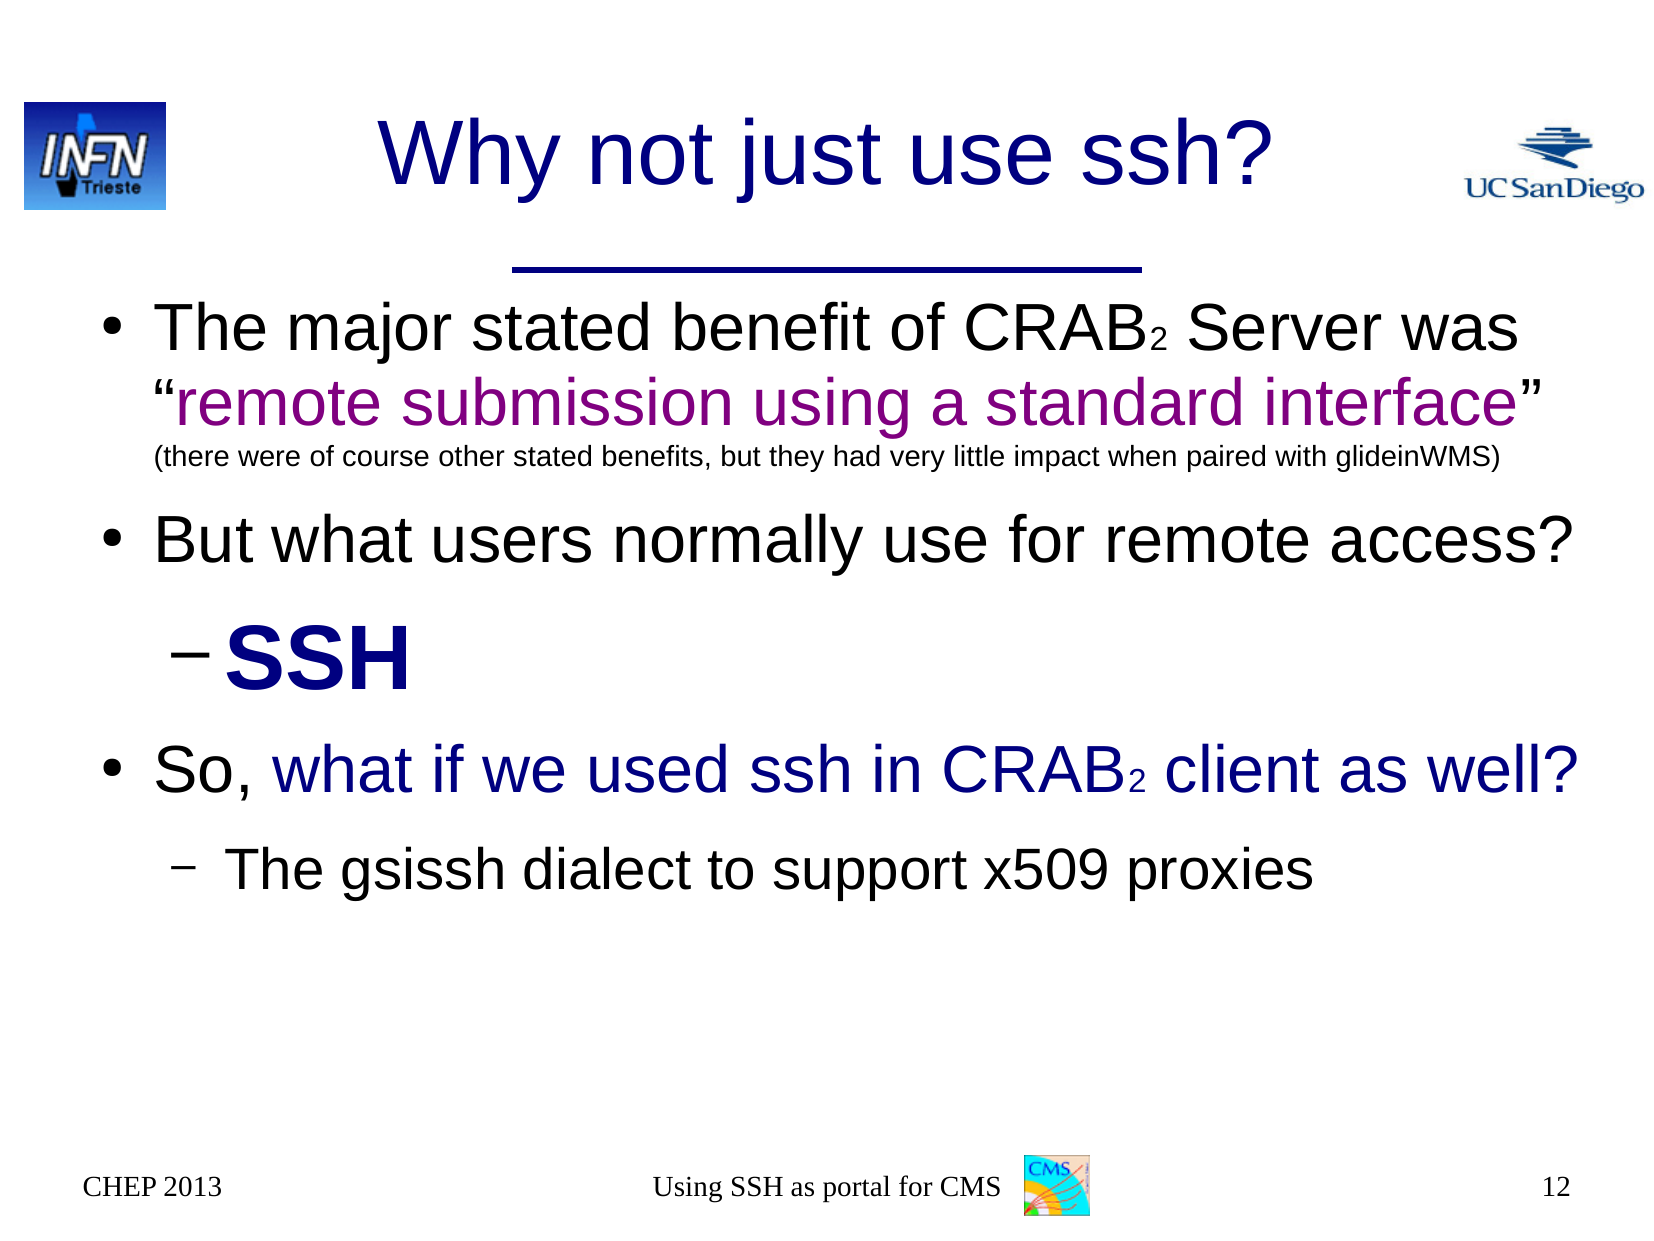

# Why not just use ssh?
The major stated benefit of CRAB2 Server was “remote submission using a standard interface”
(there were of course other stated benefits, but they had very little impact when paired with glideinWMS)
But what users normally use for remote access?
SSH
So, what if we used ssh in CRAB2 client as well?
The gsissh dialect to support x509 proxies
CHEP 2013
Using SSH as portal for CMS
12